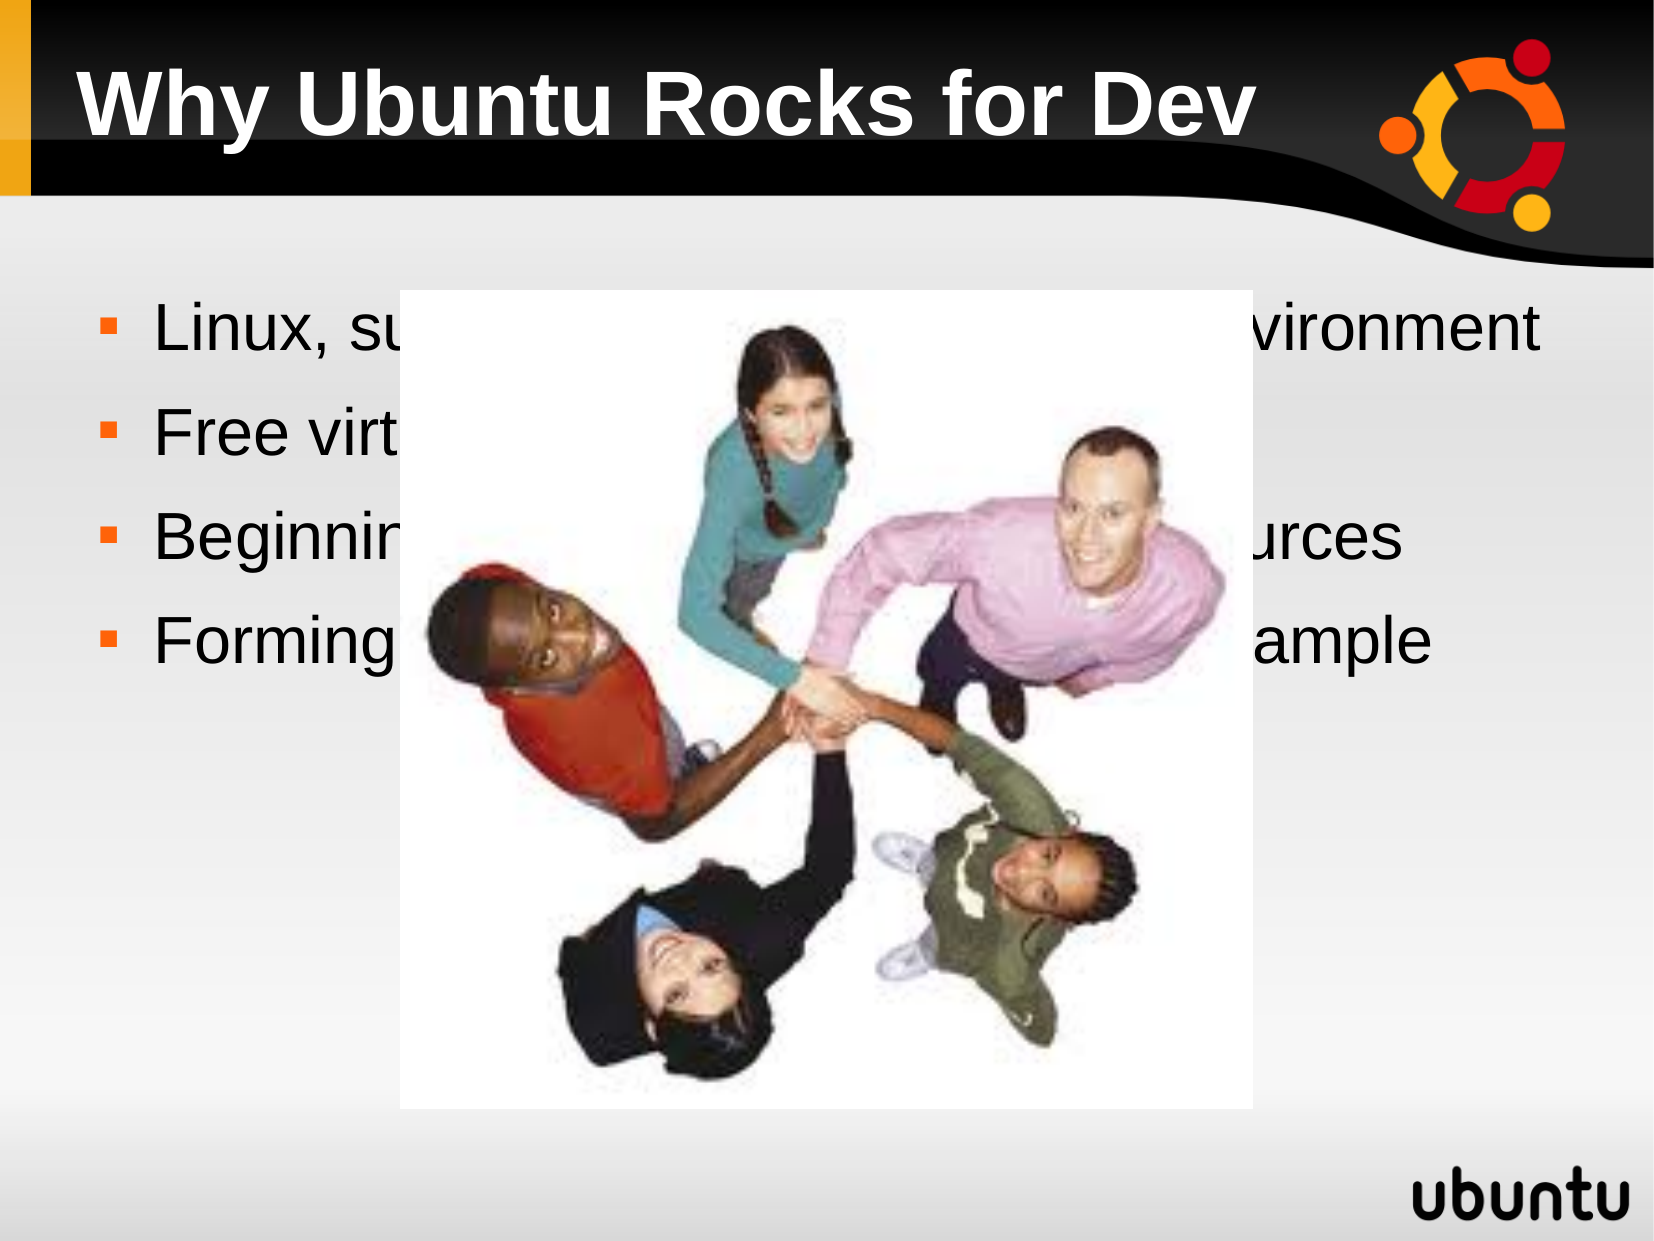

# Why Ubuntu Rocks for Dev
Linux, supercharged development environment
Free virtualization tools
Beginning Ubuntu Development resources
Forming a FLOSS dev team; Wifix example